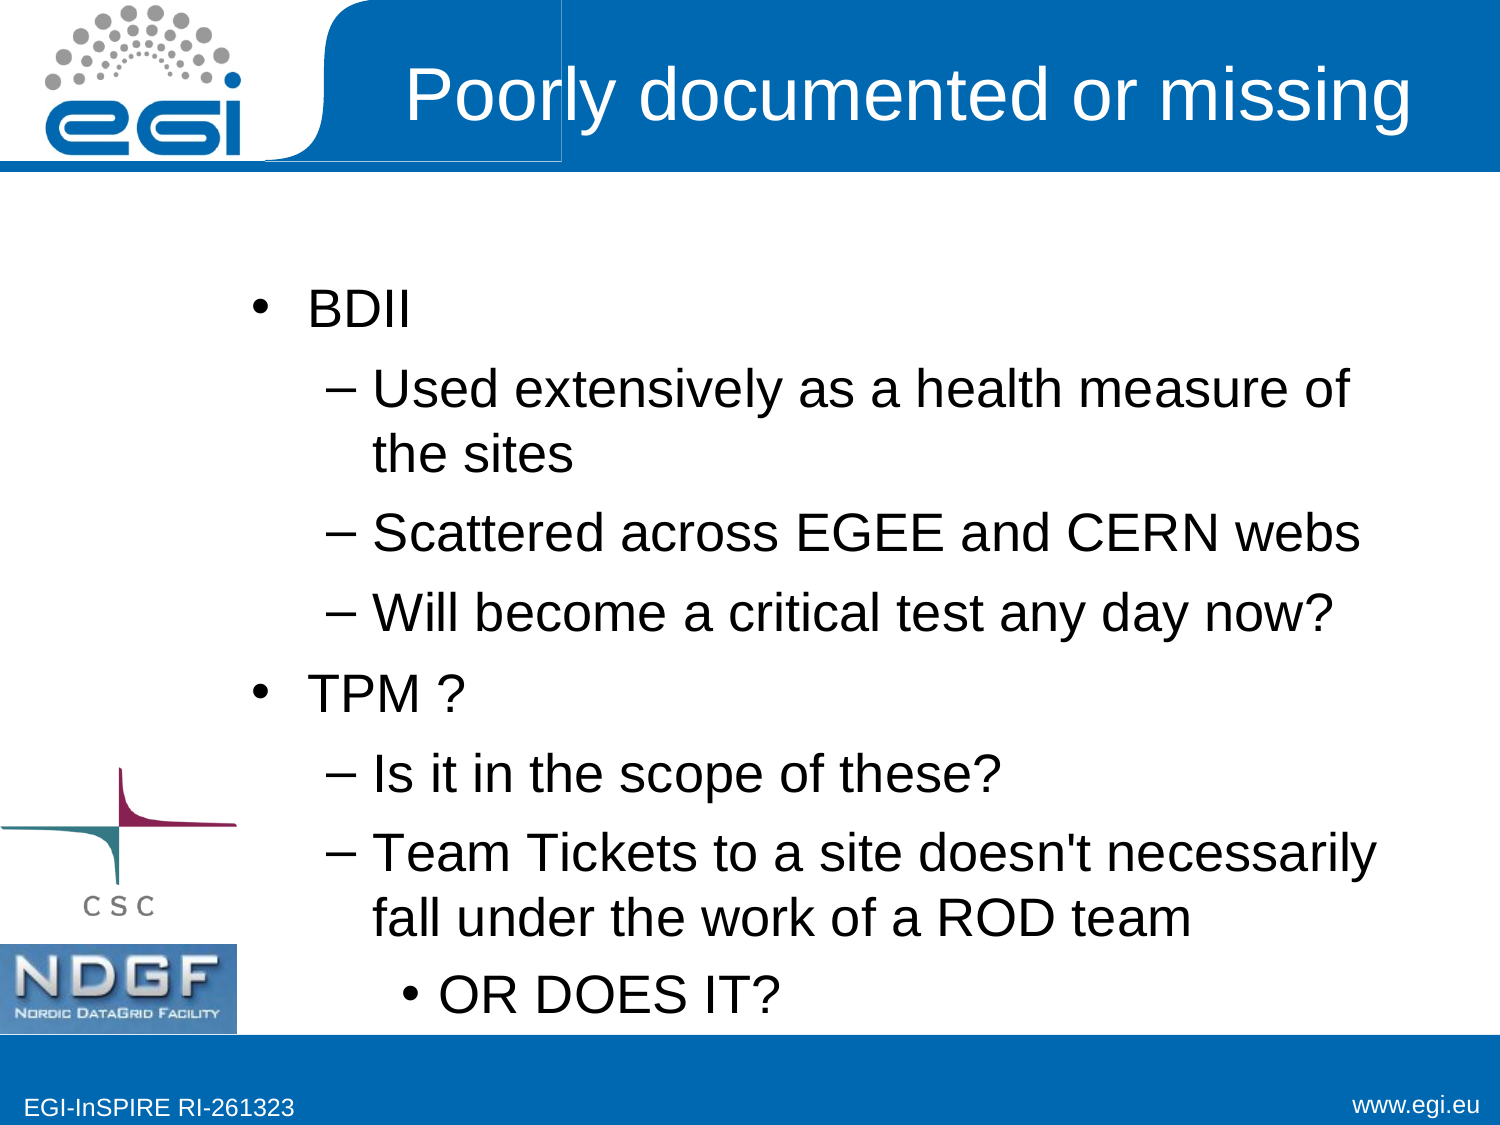

# Poorly documented or missing
BDII
Used extensively as a health measure of the sites
Scattered across EGEE and CERN webs
Will become a critical test any day now?
TPM ?
Is it in the scope of these?
Team Tickets to a site doesn't necessarily fall under the work of a ROD team
OR DOES IT?